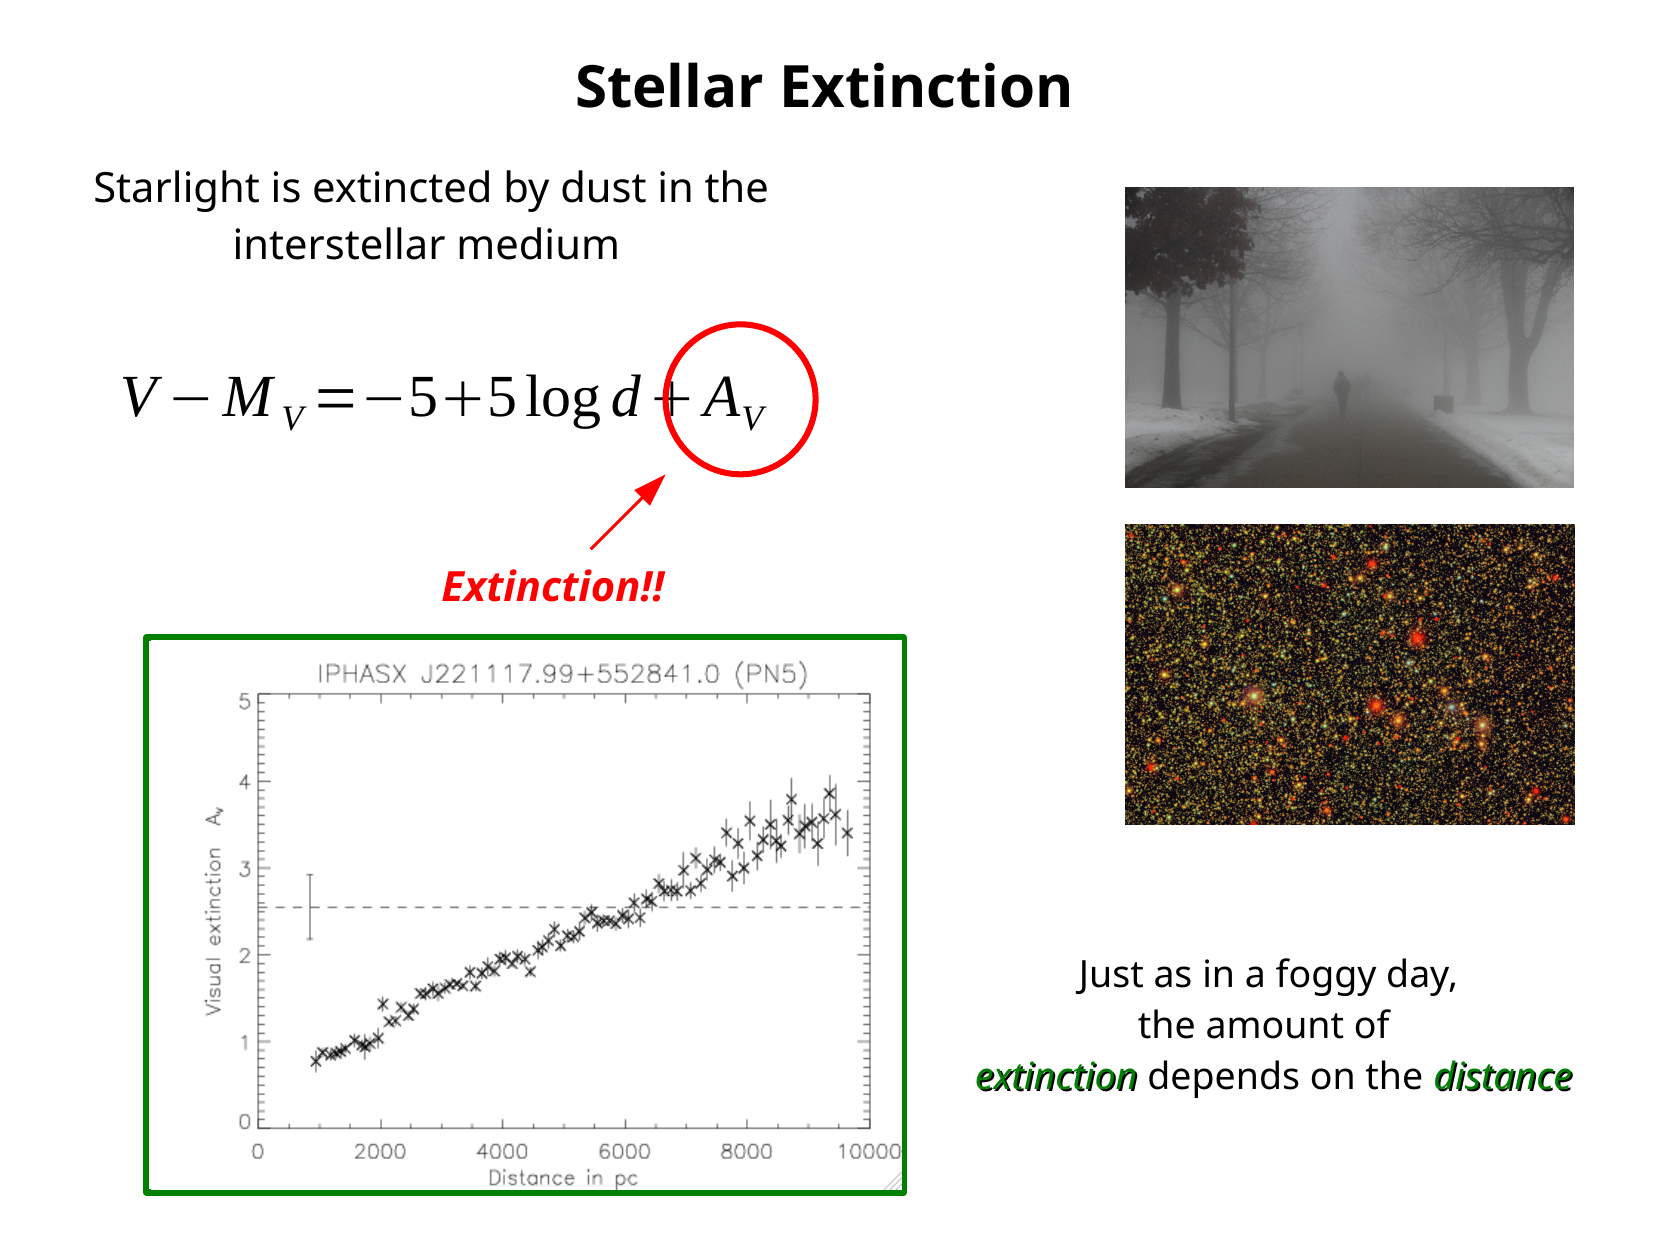

Stellar Extinction
Starlight is extincted by dust in the interstellar medium
Extinction!!
Just as in a foggy day,
the amount of
extinction depends on the distance